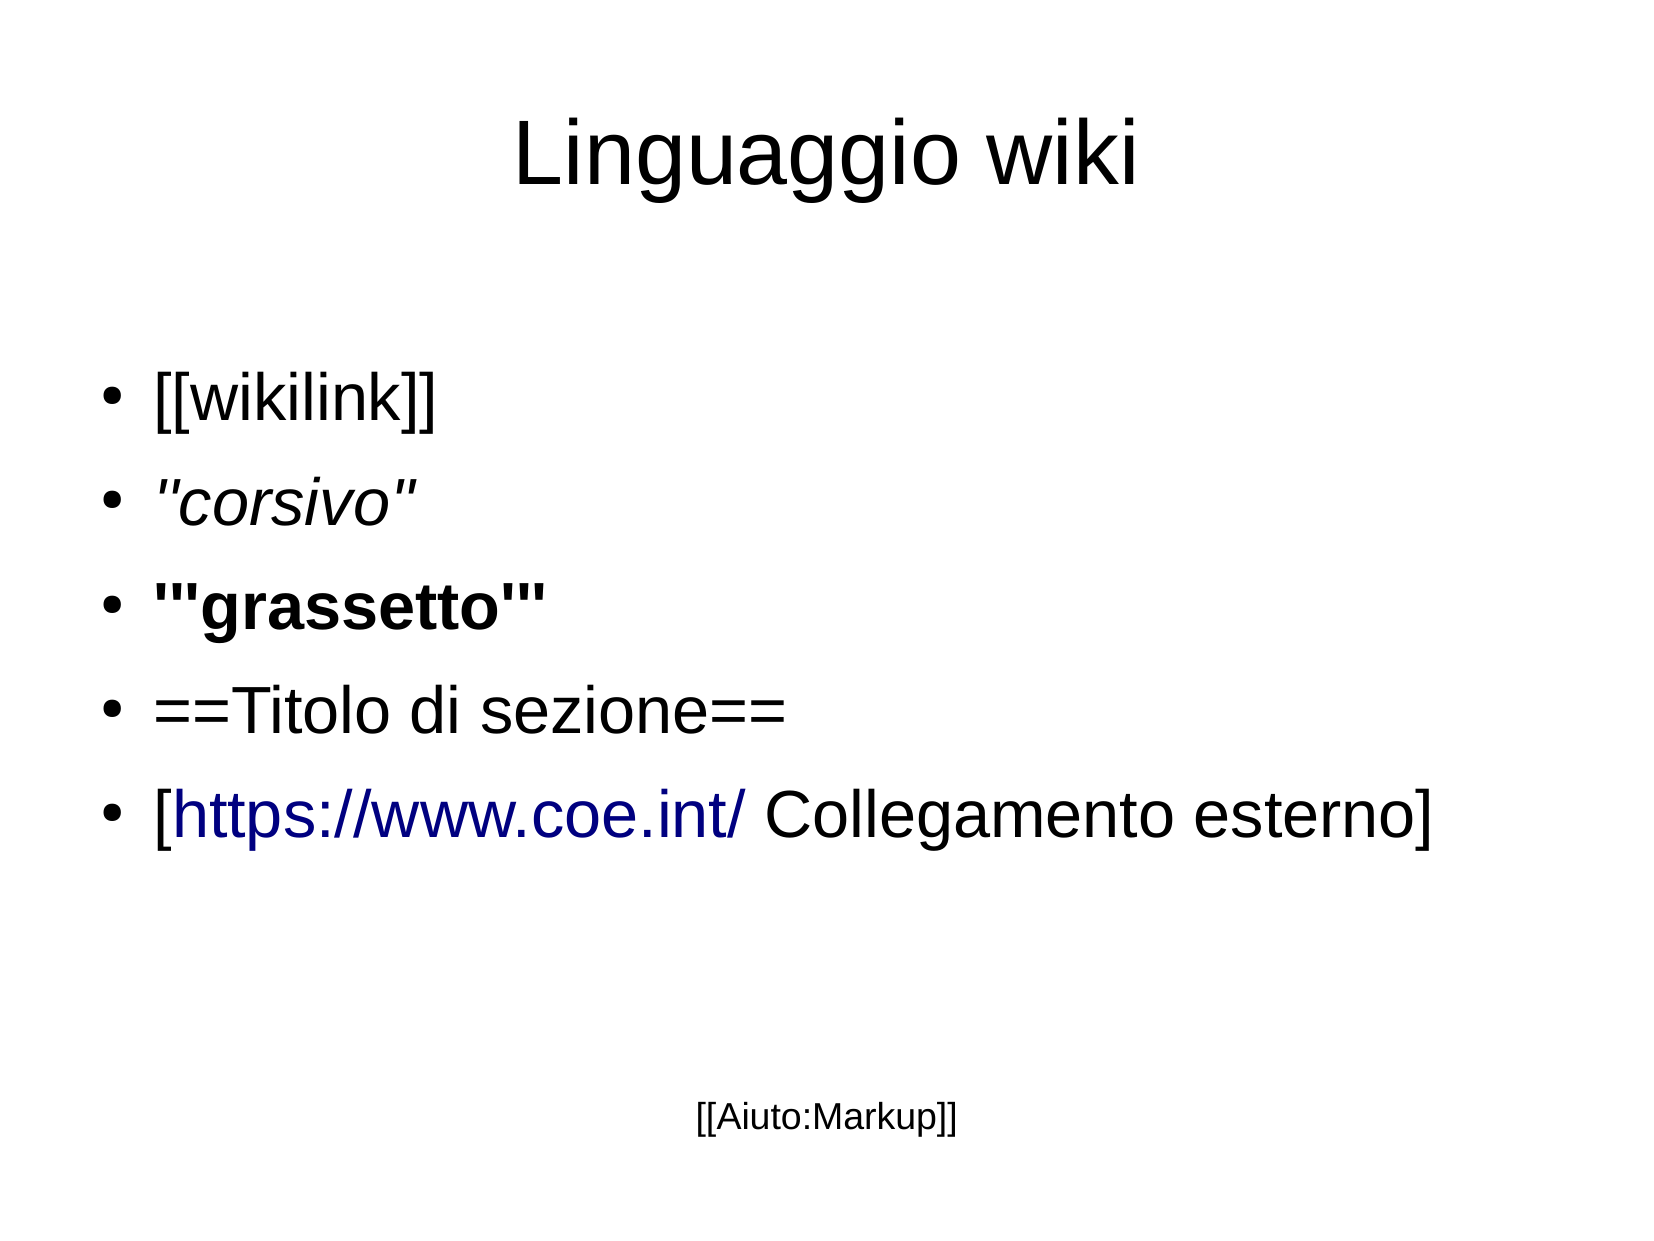

# Linguaggio wiki
[[wikilink]]
''corsivo''
'''grassetto'''
==Titolo di sezione==
[https://www.coe.int/ Collegamento esterno]
[[Aiuto:Markup]]